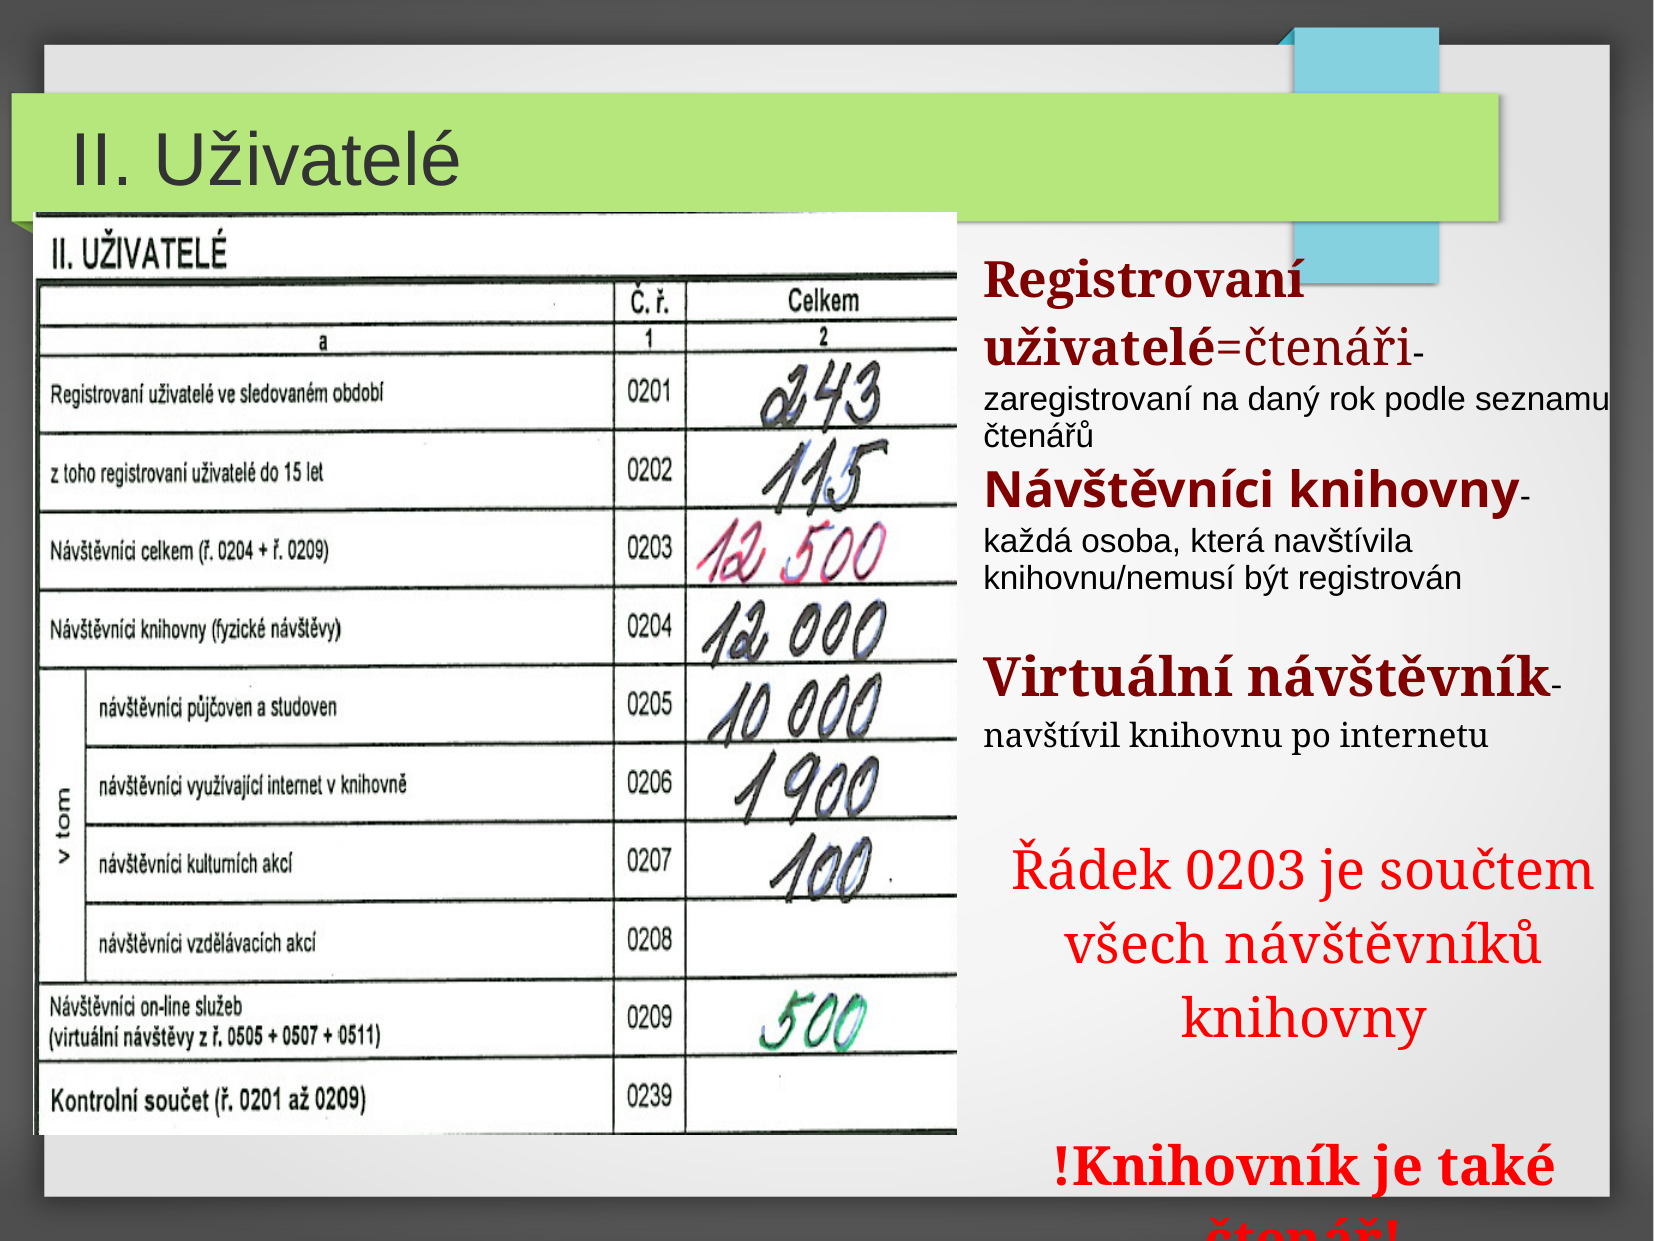

# II. Uživatelé
Registrovaní uživatelé=čtenáři-zaregistrovaní na daný rok podle seznamu čtenářů
Návštěvníci knihovny- každá osoba, která navštívila knihovnu/nemusí být registrován
Virtuální návštěvník-navštívil knihovnu po internetu
Řádek 0203 je součtem všech návštěvníků knihovny
!Knihovník je také čtenář!